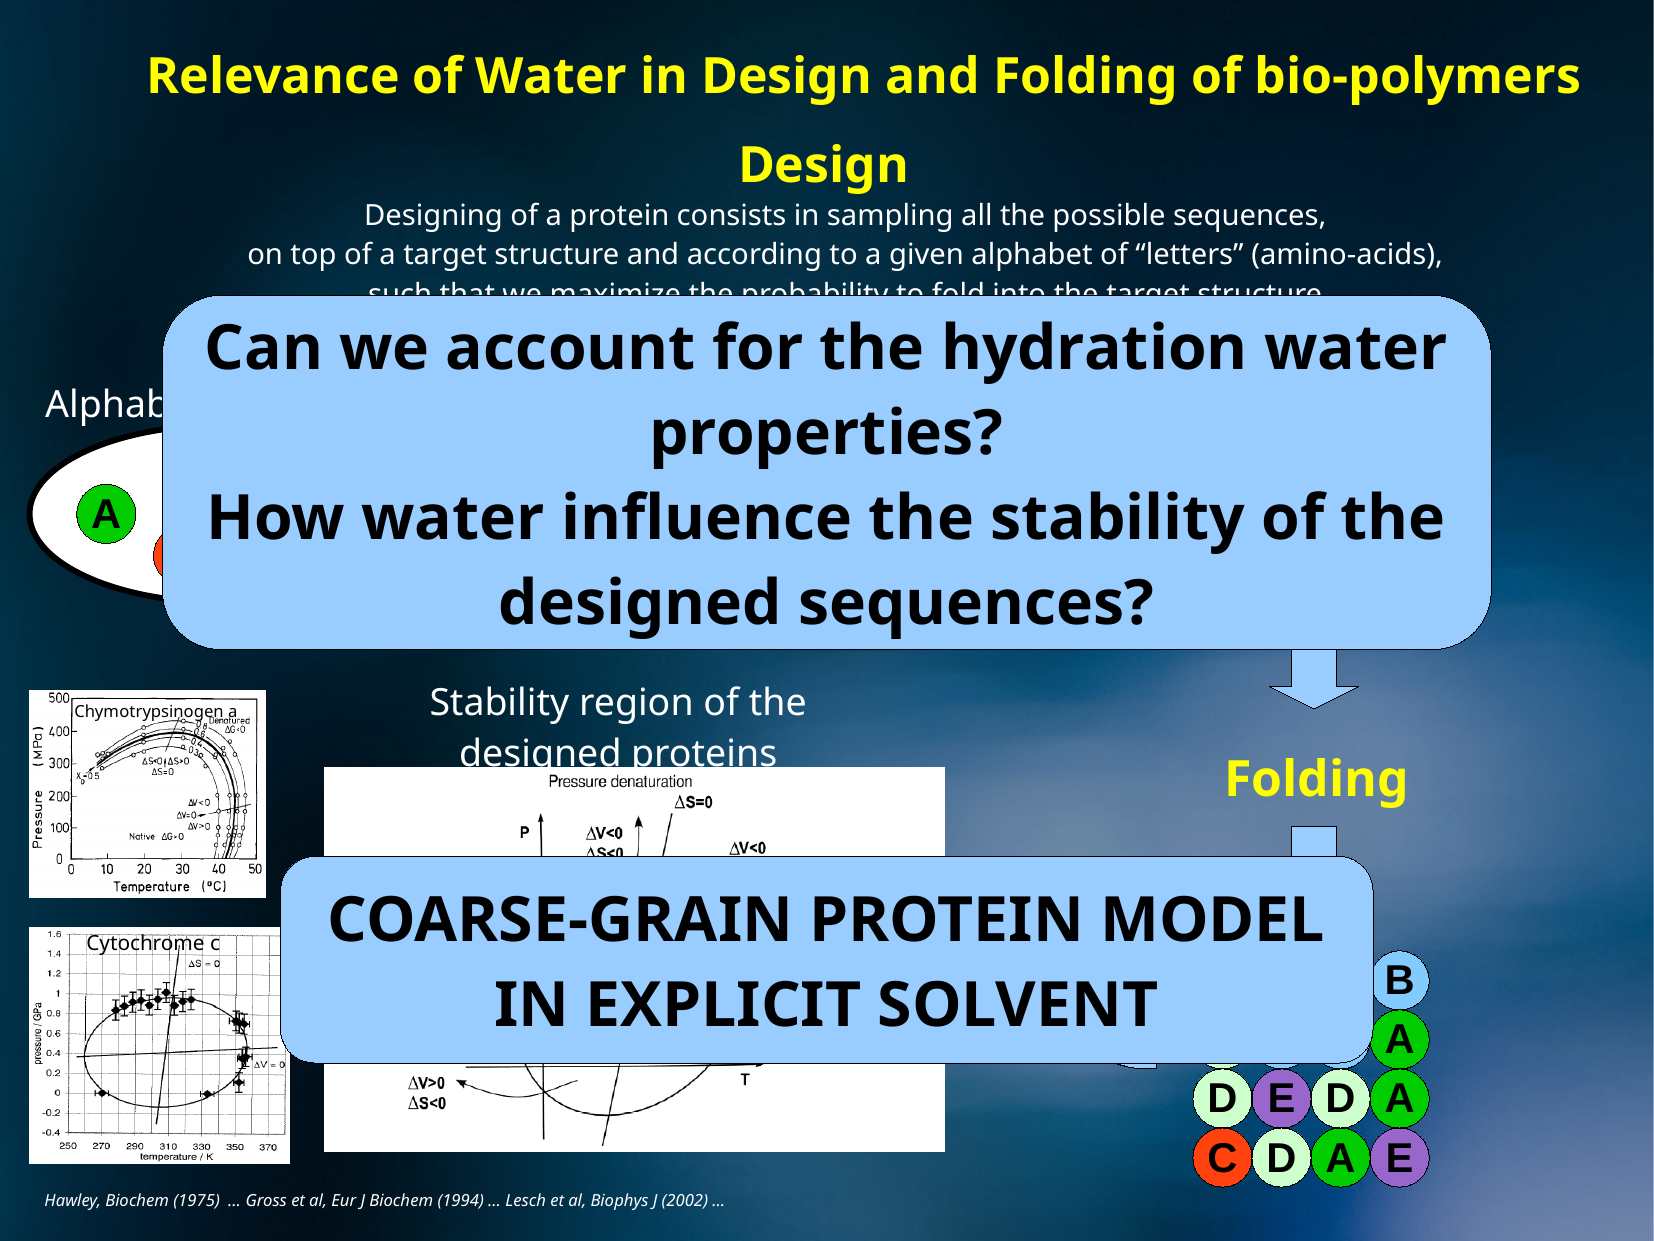

Relevance of Water in Design and Folding of bio-polymers
Design
Designing of a protein consists in sampling all the possible sequences,
on top of a target structure and according to a given alphabet of “letters” (amino-acids),
such that we maximize the probability to fold into the target structure
Can we account for the hydration water
properties?
How water influence the stability of the
designed sequences?
Designed sequences
Target structure
Alphabet of residues
E
C
C
D
A
A
C
B
D
A
E
D
D
C
E
B
C
A
B
Stability region of the
designed proteins
Chymotrypsinogen a
Folding
COARSE-GRAIN PROTEIN MODEL
IN EXPLICIT SOLVENT
Cytochrome c
C
A
A
B
D
B
B
A
D
E
D
A
C
D
A
E
Hawley, Biochem (1975) … Gross et al, Eur J Biochem (1994) … Lesch et al, Biophys J (2002) …